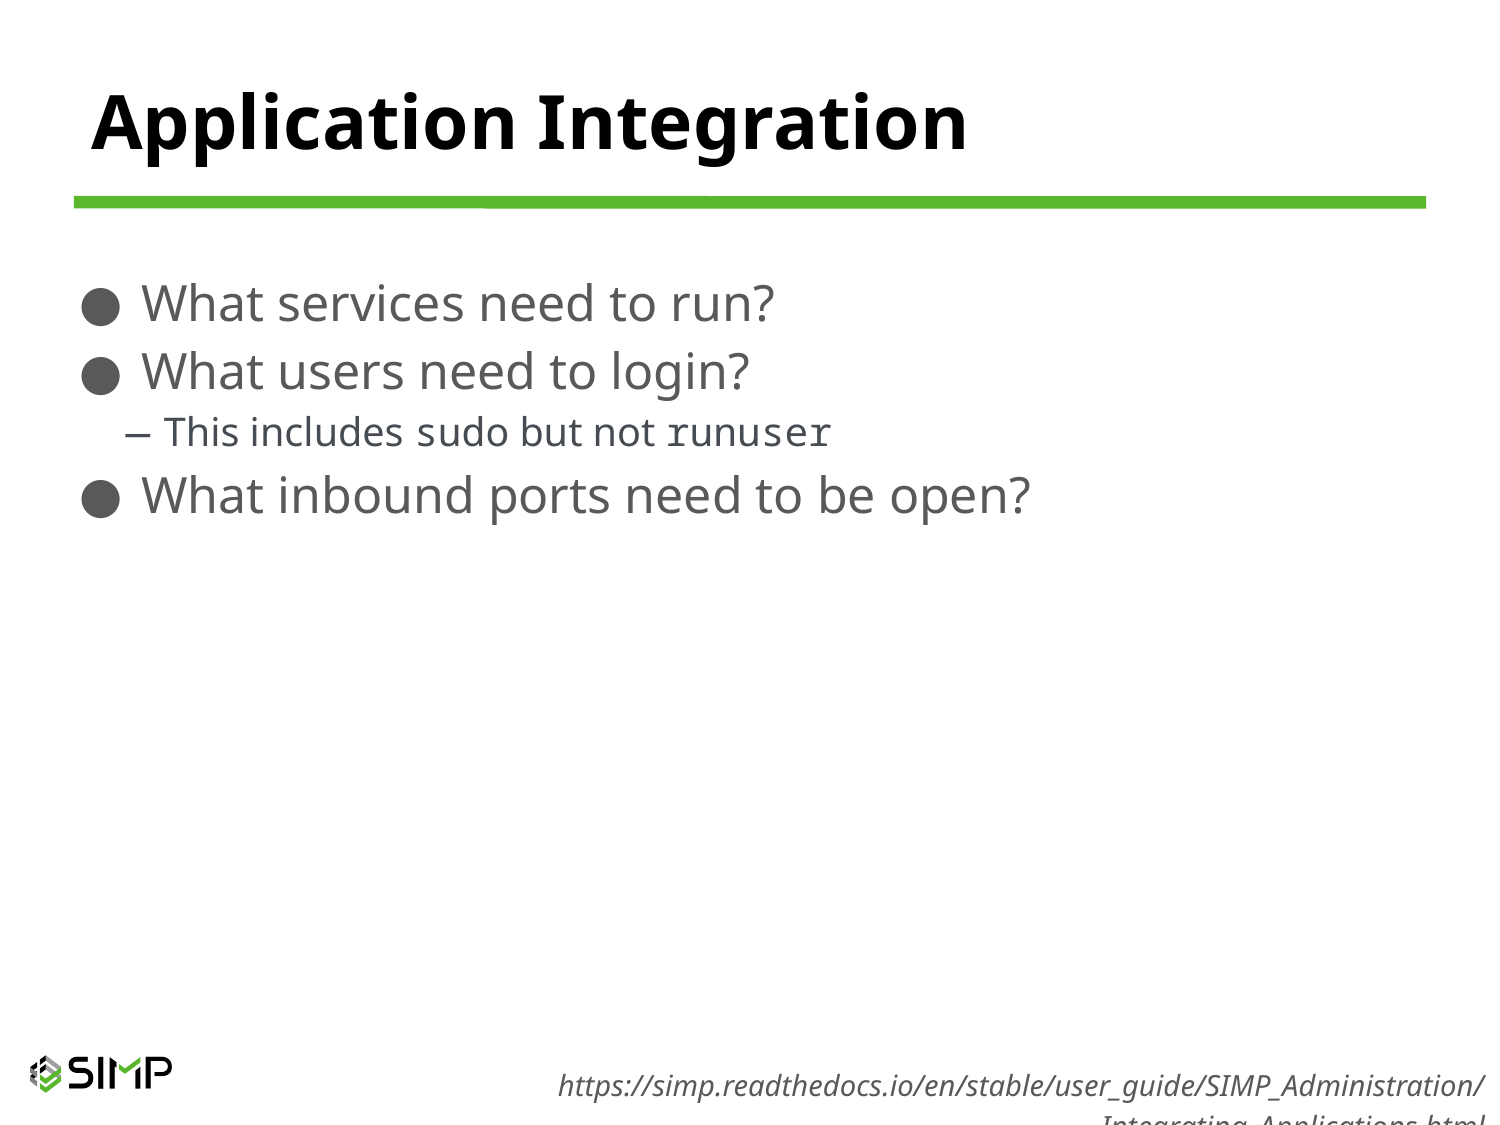

# Application Integration
What services need to run?
What users need to login?
This includes sudo but not runuser
What inbound ports need to be open?
https://simp.readthedocs.io/en/stable/user_guide/SIMP_Administration/Integrating_Applications.html